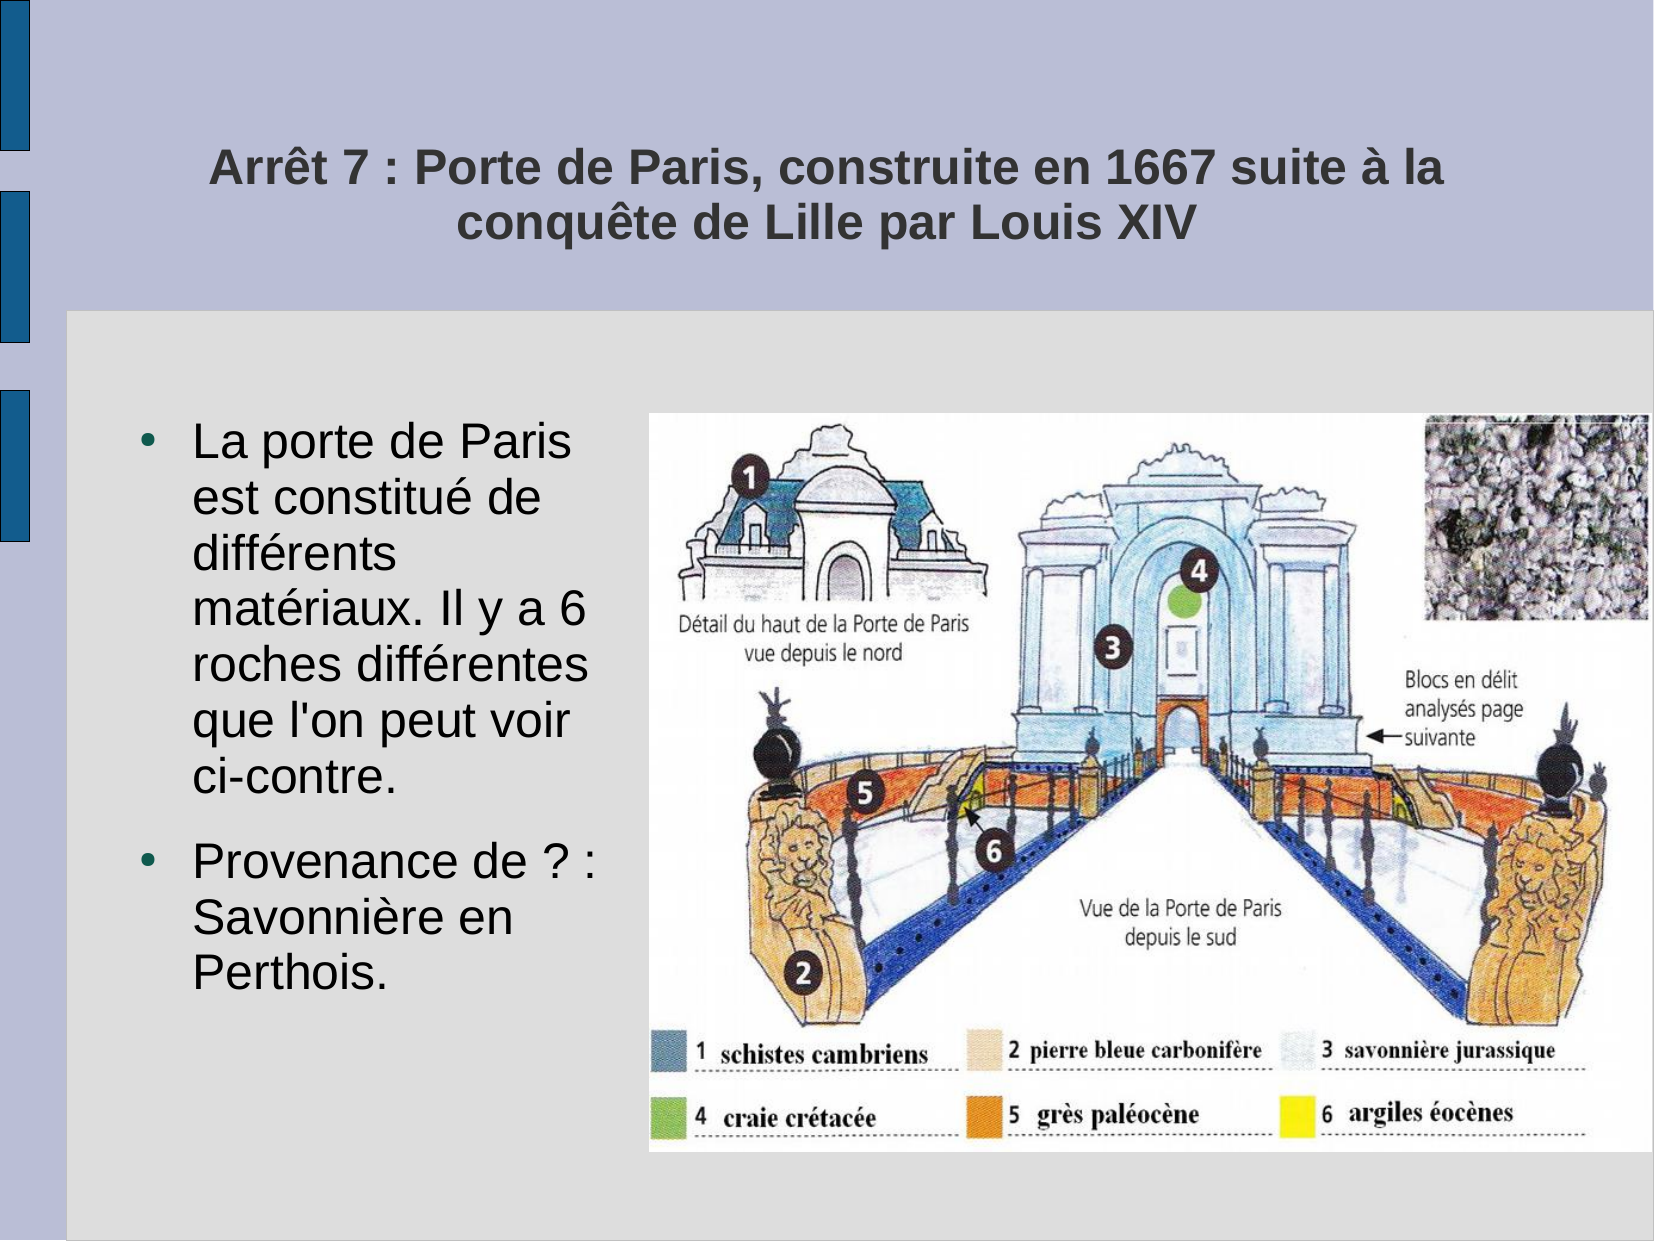

# Arrêt 7 : Porte de Paris, construite en 1667 suite à la conquête de Lille par Louis XIV
La porte de Paris est constitué de différents matériaux. Il y a 6 roches différentes que l'on peut voir ci-contre.
Provenance de ? : Savonnière en Perthois.